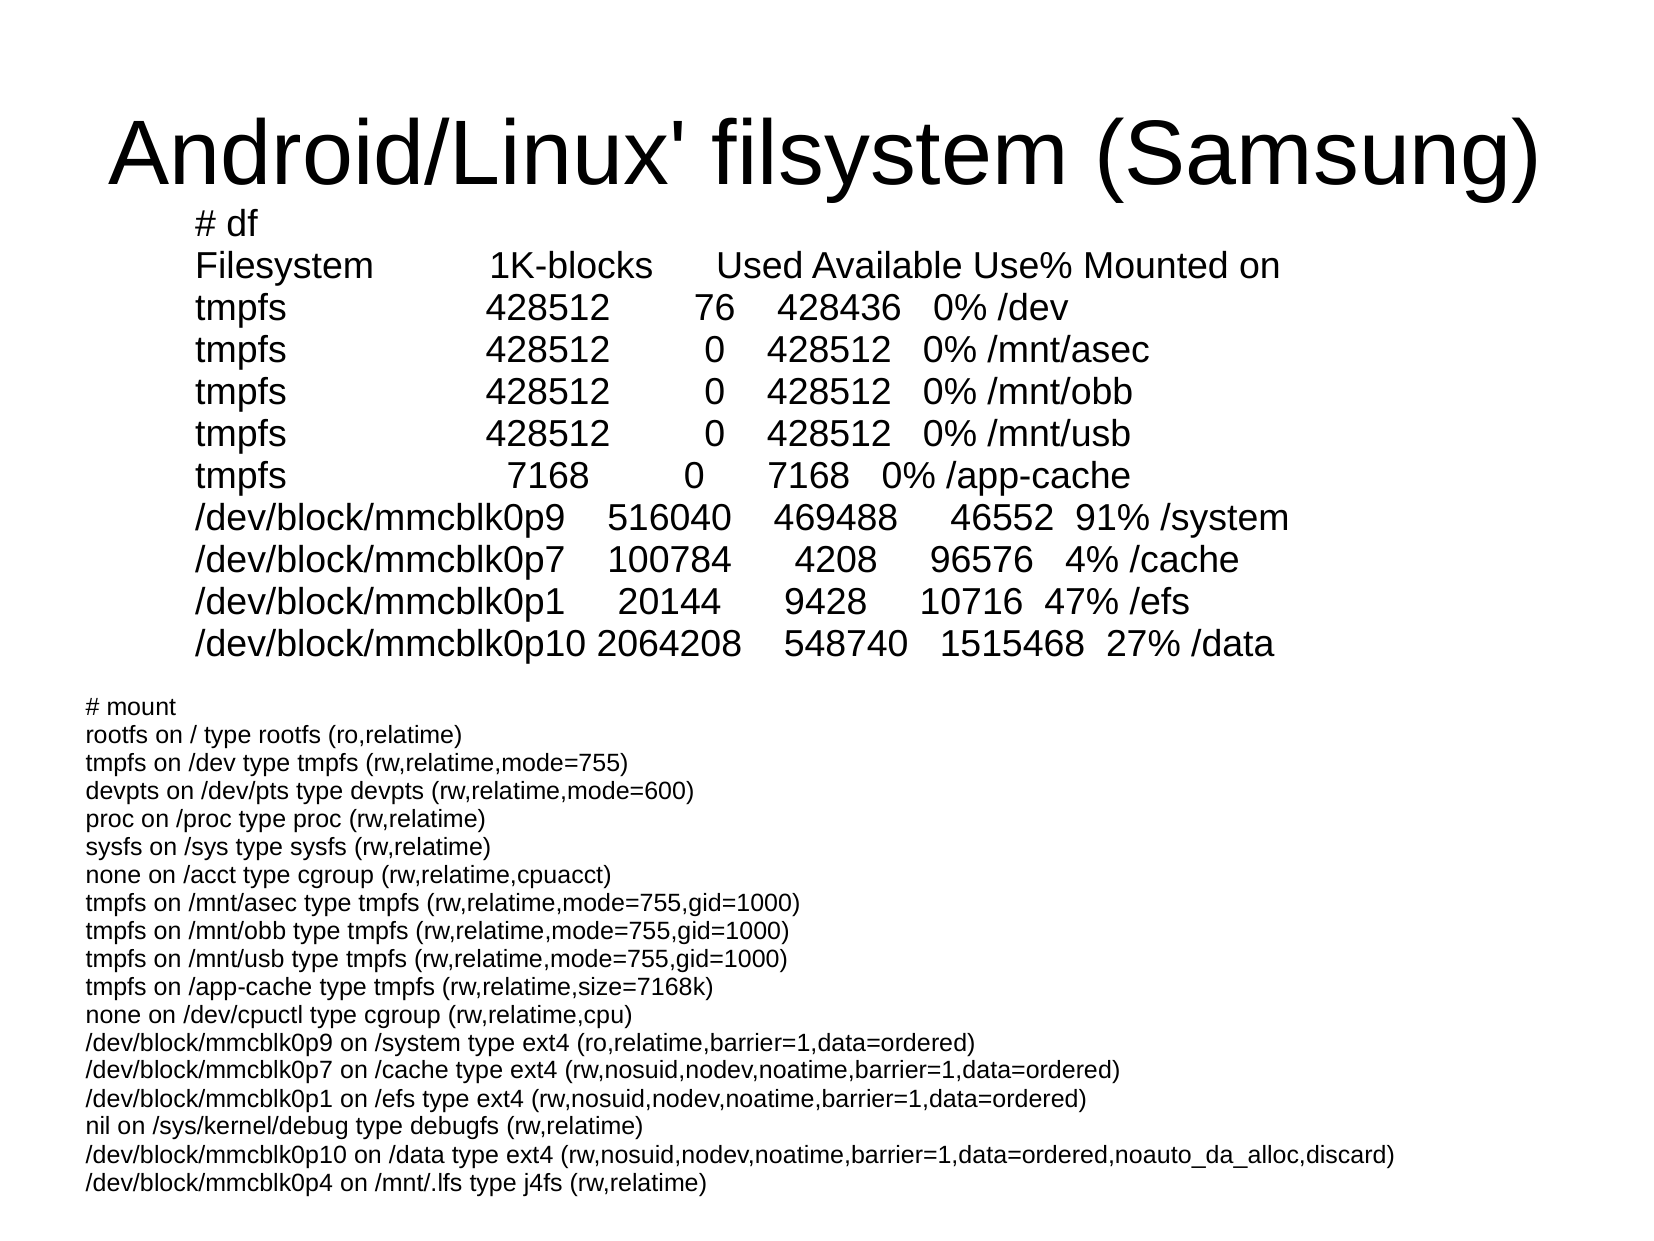

# Android/Linux' filsystem (Samsung)
# df
Filesystem 1K-blocks Used Available Use% Mounted on
tmpfs 428512 76 428436 0% /dev
tmpfs 428512 0 428512 0% /mnt/asec
tmpfs 428512 0 428512 0% /mnt/obb
tmpfs 428512 0 428512 0% /mnt/usb
tmpfs 7168 0 7168 0% /app-cache
/dev/block/mmcblk0p9 516040 469488 46552 91% /system
/dev/block/mmcblk0p7 100784 4208 96576 4% /cache
/dev/block/mmcblk0p1 20144 9428 10716 47% /efs
/dev/block/mmcblk0p10 2064208 548740 1515468 27% /data
# mount
rootfs on / type rootfs (ro,relatime)
tmpfs on /dev type tmpfs (rw,relatime,mode=755)
devpts on /dev/pts type devpts (rw,relatime,mode=600)
proc on /proc type proc (rw,relatime)
sysfs on /sys type sysfs (rw,relatime)
none on /acct type cgroup (rw,relatime,cpuacct)
tmpfs on /mnt/asec type tmpfs (rw,relatime,mode=755,gid=1000)
tmpfs on /mnt/obb type tmpfs (rw,relatime,mode=755,gid=1000)
tmpfs on /mnt/usb type tmpfs (rw,relatime,mode=755,gid=1000)
tmpfs on /app-cache type tmpfs (rw,relatime,size=7168k)
none on /dev/cpuctl type cgroup (rw,relatime,cpu)
/dev/block/mmcblk0p9 on /system type ext4 (ro,relatime,barrier=1,data=ordered)
/dev/block/mmcblk0p7 on /cache type ext4 (rw,nosuid,nodev,noatime,barrier=1,data=ordered)
/dev/block/mmcblk0p1 on /efs type ext4 (rw,nosuid,nodev,noatime,barrier=1,data=ordered)
nil on /sys/kernel/debug type debugfs (rw,relatime)
/dev/block/mmcblk0p10 on /data type ext4 (rw,nosuid,nodev,noatime,barrier=1,data=ordered,noauto_da_alloc,discard)
/dev/block/mmcblk0p4 on /mnt/.lfs type j4fs (rw,relatime)